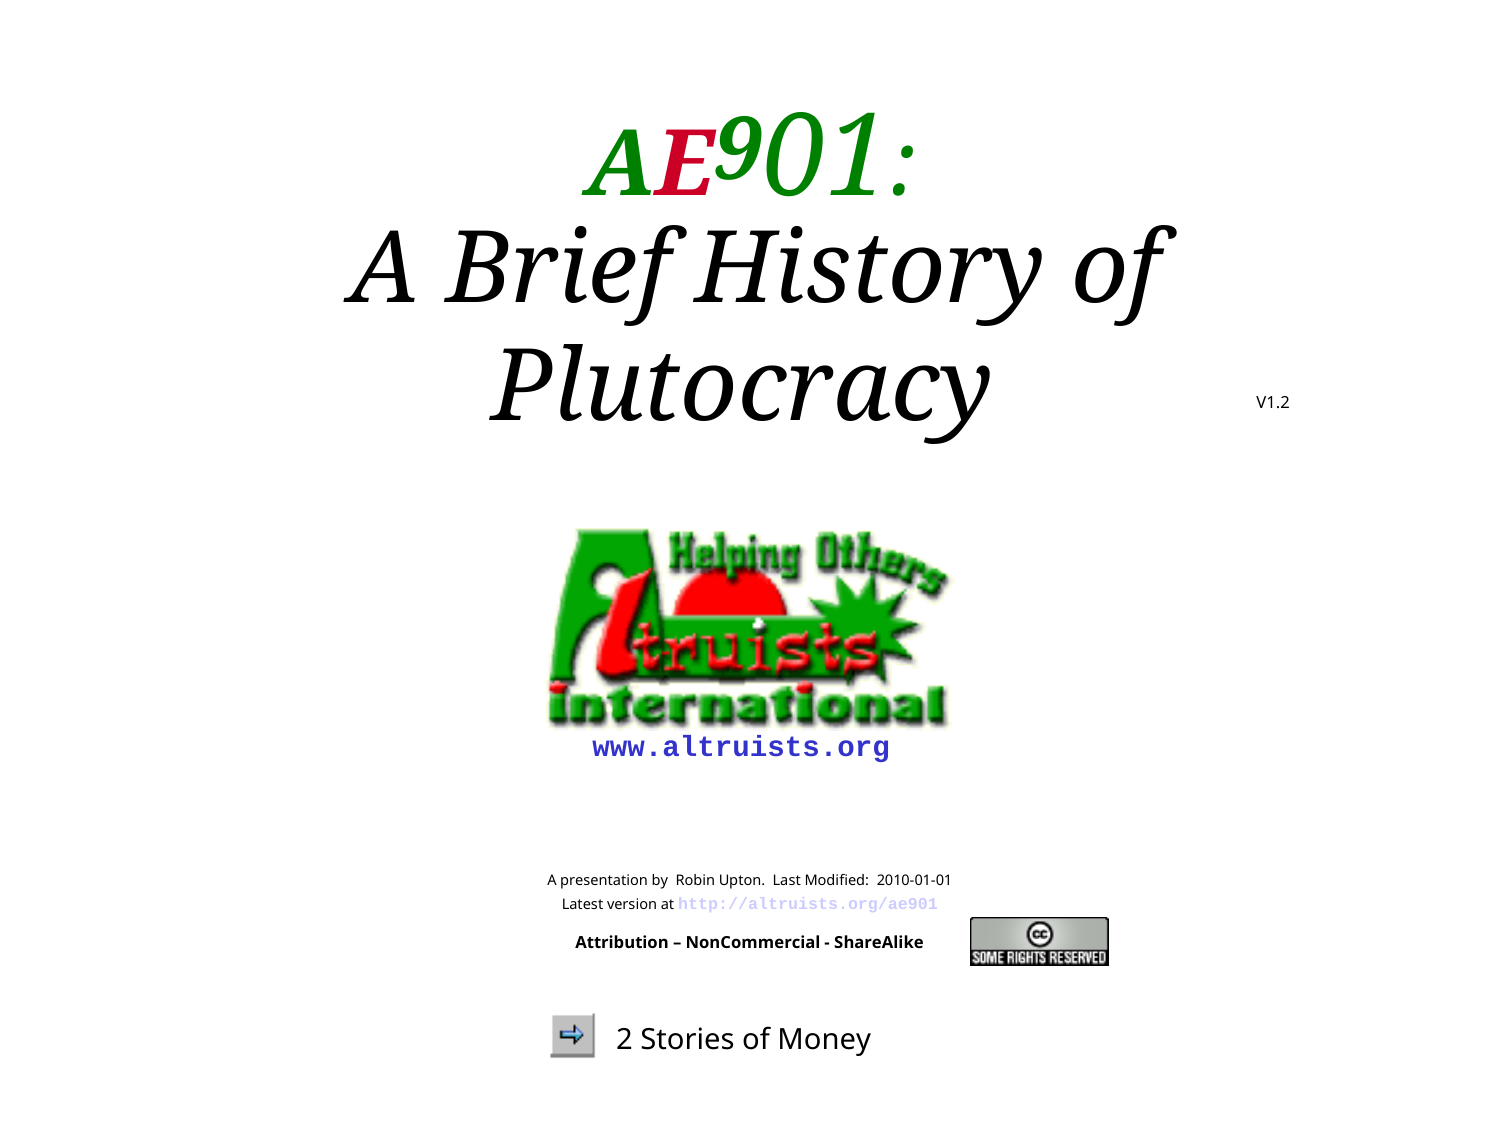

AE901:
 A Brief History of Plutocracy
V1.2
www.altruists.org
A presentation by Robin Upton. Last Modified: 2010-01-01
Latest version at http://altruists.org/ae901
Attribution – NonCommercial - ShareAlike
2 Stories of Money